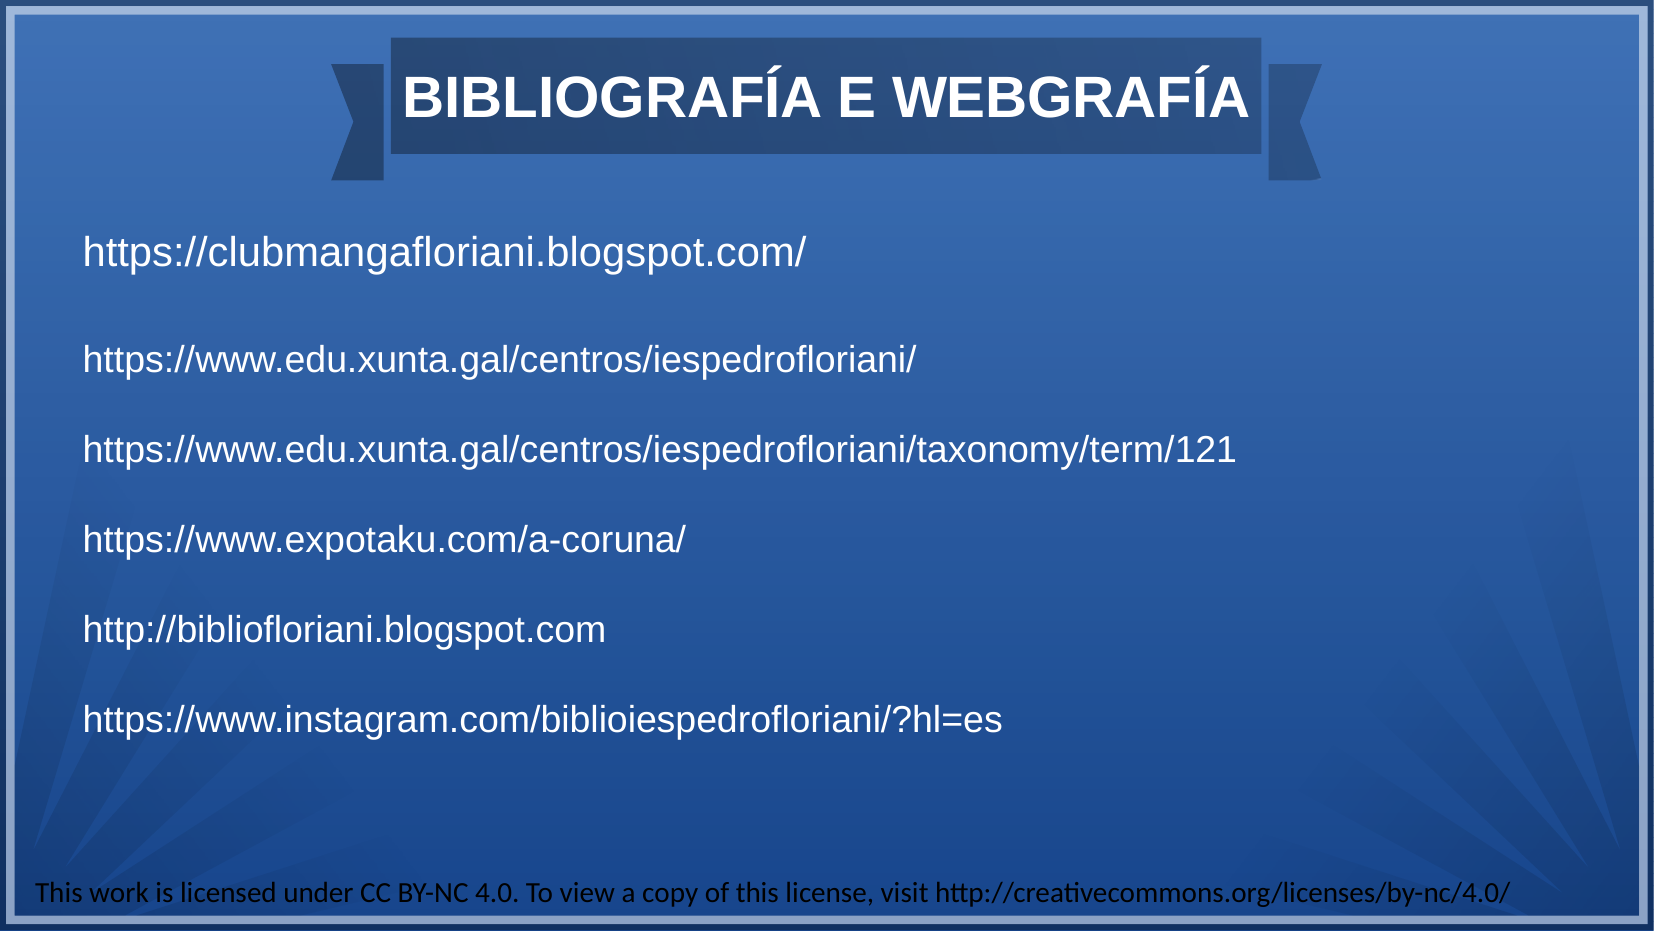

# BIBLIOGRAFÍA E WEBGRAFÍA
https://clubmangafloriani.blogspot.com/
https://www.edu.xunta.gal/centros/iespedrofloriani/
https://www.edu.xunta.gal/centros/iespedrofloriani/taxonomy/term/121
https://www.expotaku.com/a-coruna/
http://bibliofloriani.blogspot.com
https://www.instagram.com/biblioiespedrofloriani/?hl=es
This work is licensed under CC BY-NC 4.0. To view a copy of this license, visit http://creativecommons.org/licenses/by-nc/4.0/